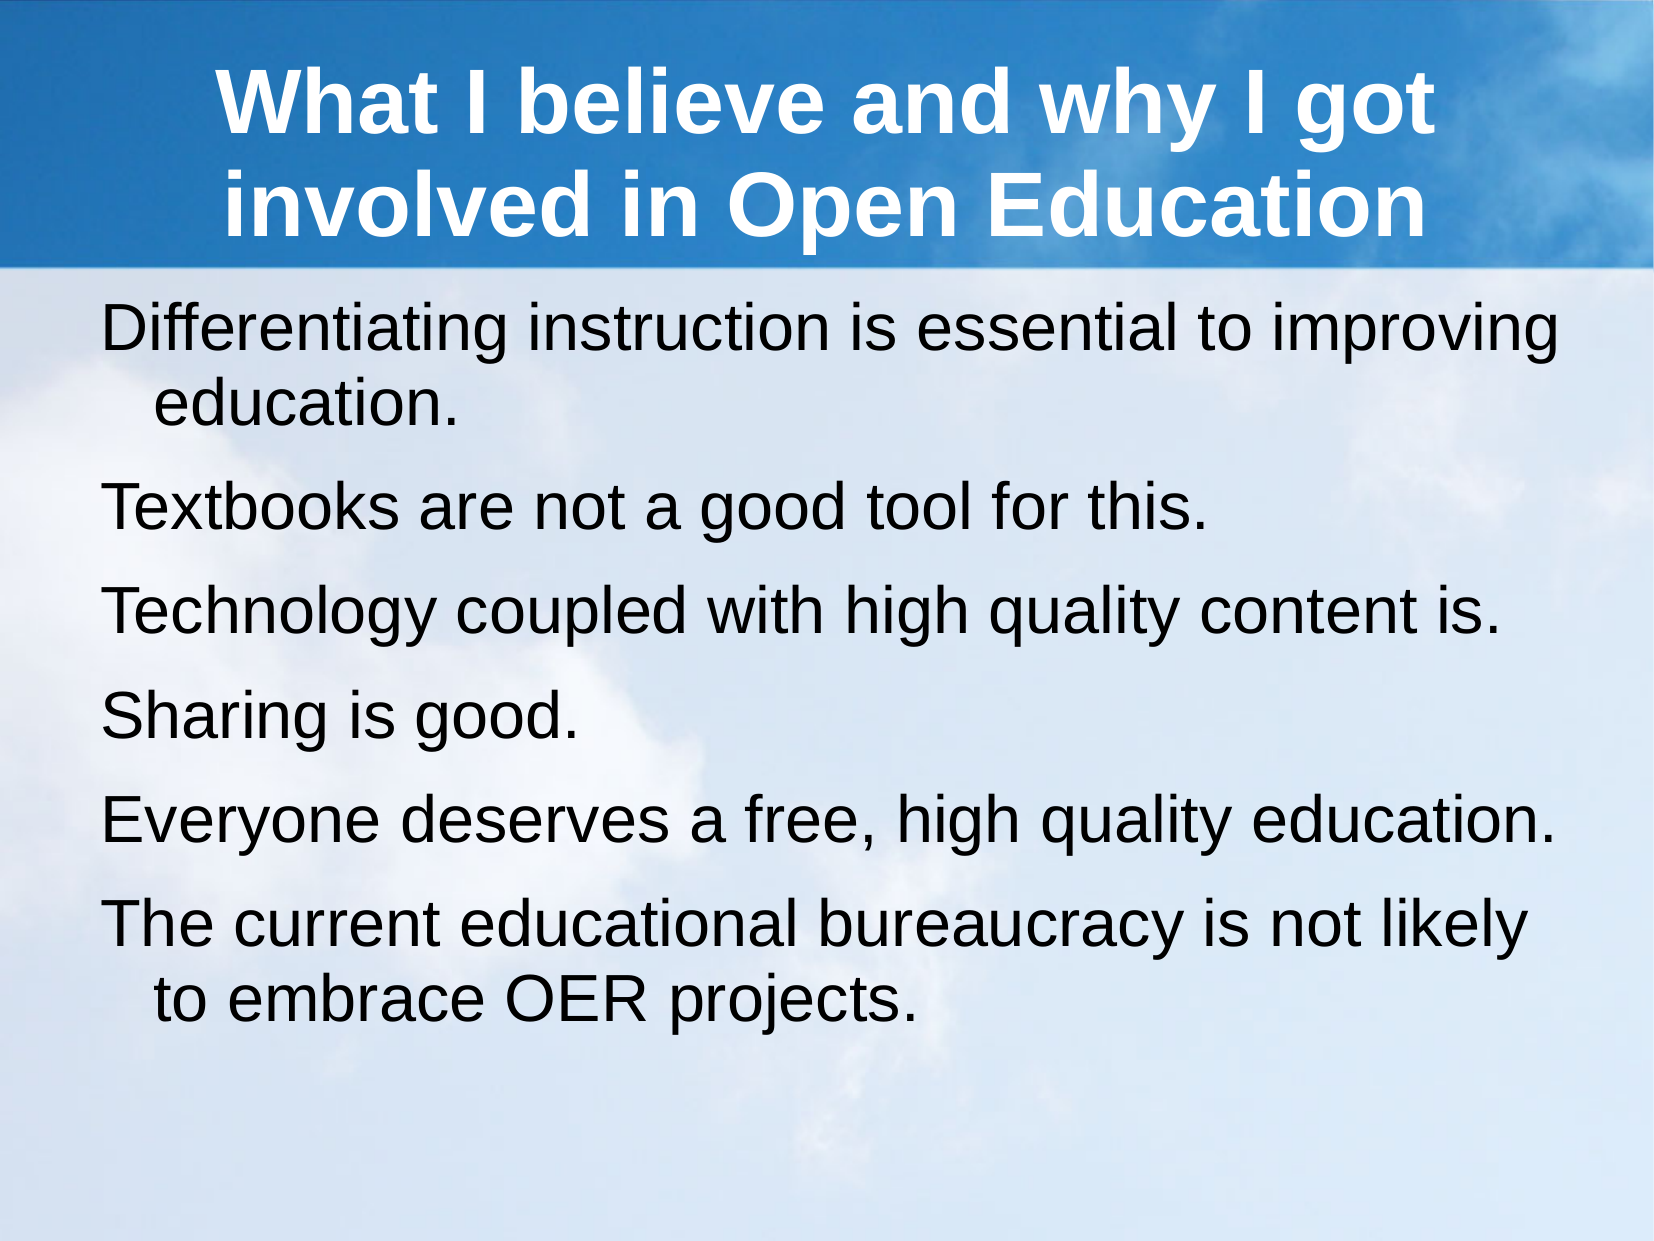

# What I believe and why I got involved in Open Education
Differentiating instruction is essential to improving education.
Textbooks are not a good tool for this.
Technology coupled with high quality content is.
Sharing is good.
Everyone deserves a free, high quality education.
The current educational bureaucracy is not likely to embrace OER projects.